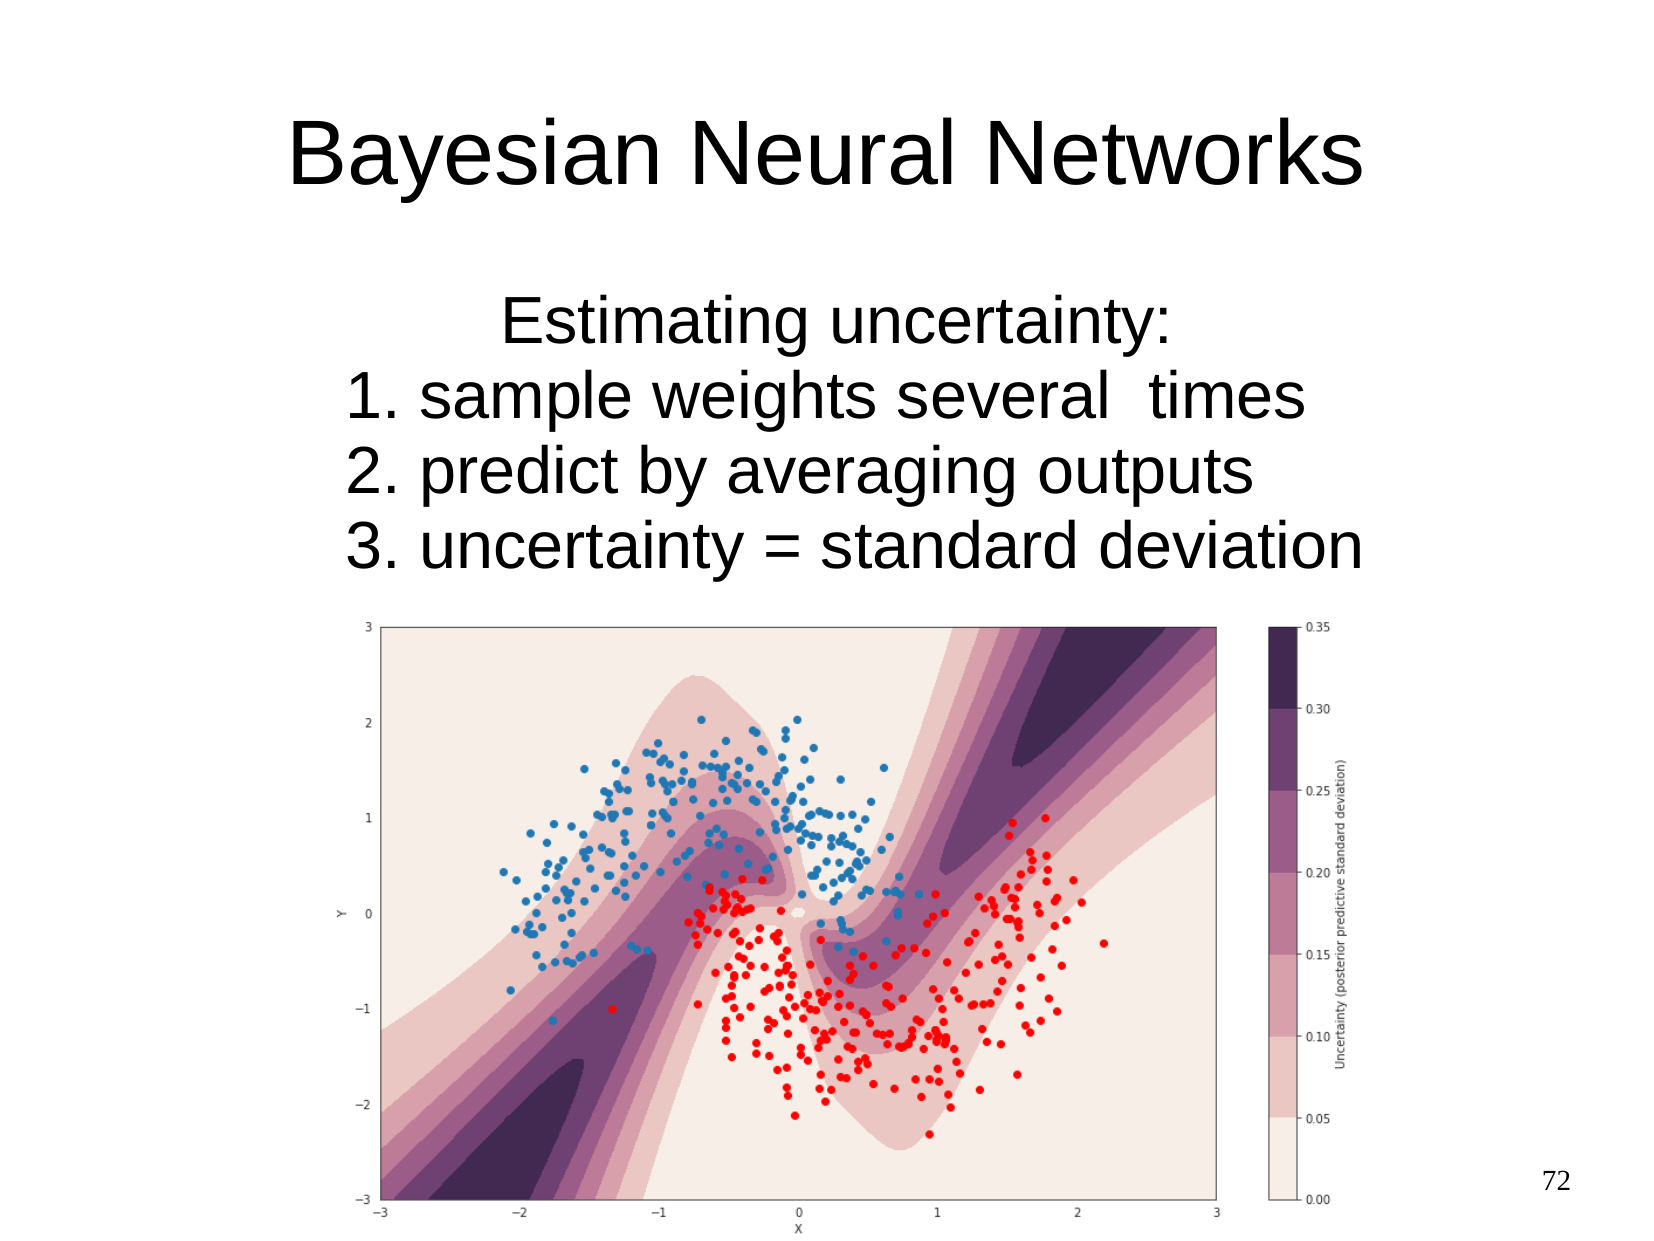

# Bayesian Neural Networks
Estimating uncertainty:
 1. sample weights several times
 2. predict by averaging outputs
 3. uncertainty = standard deviation
72